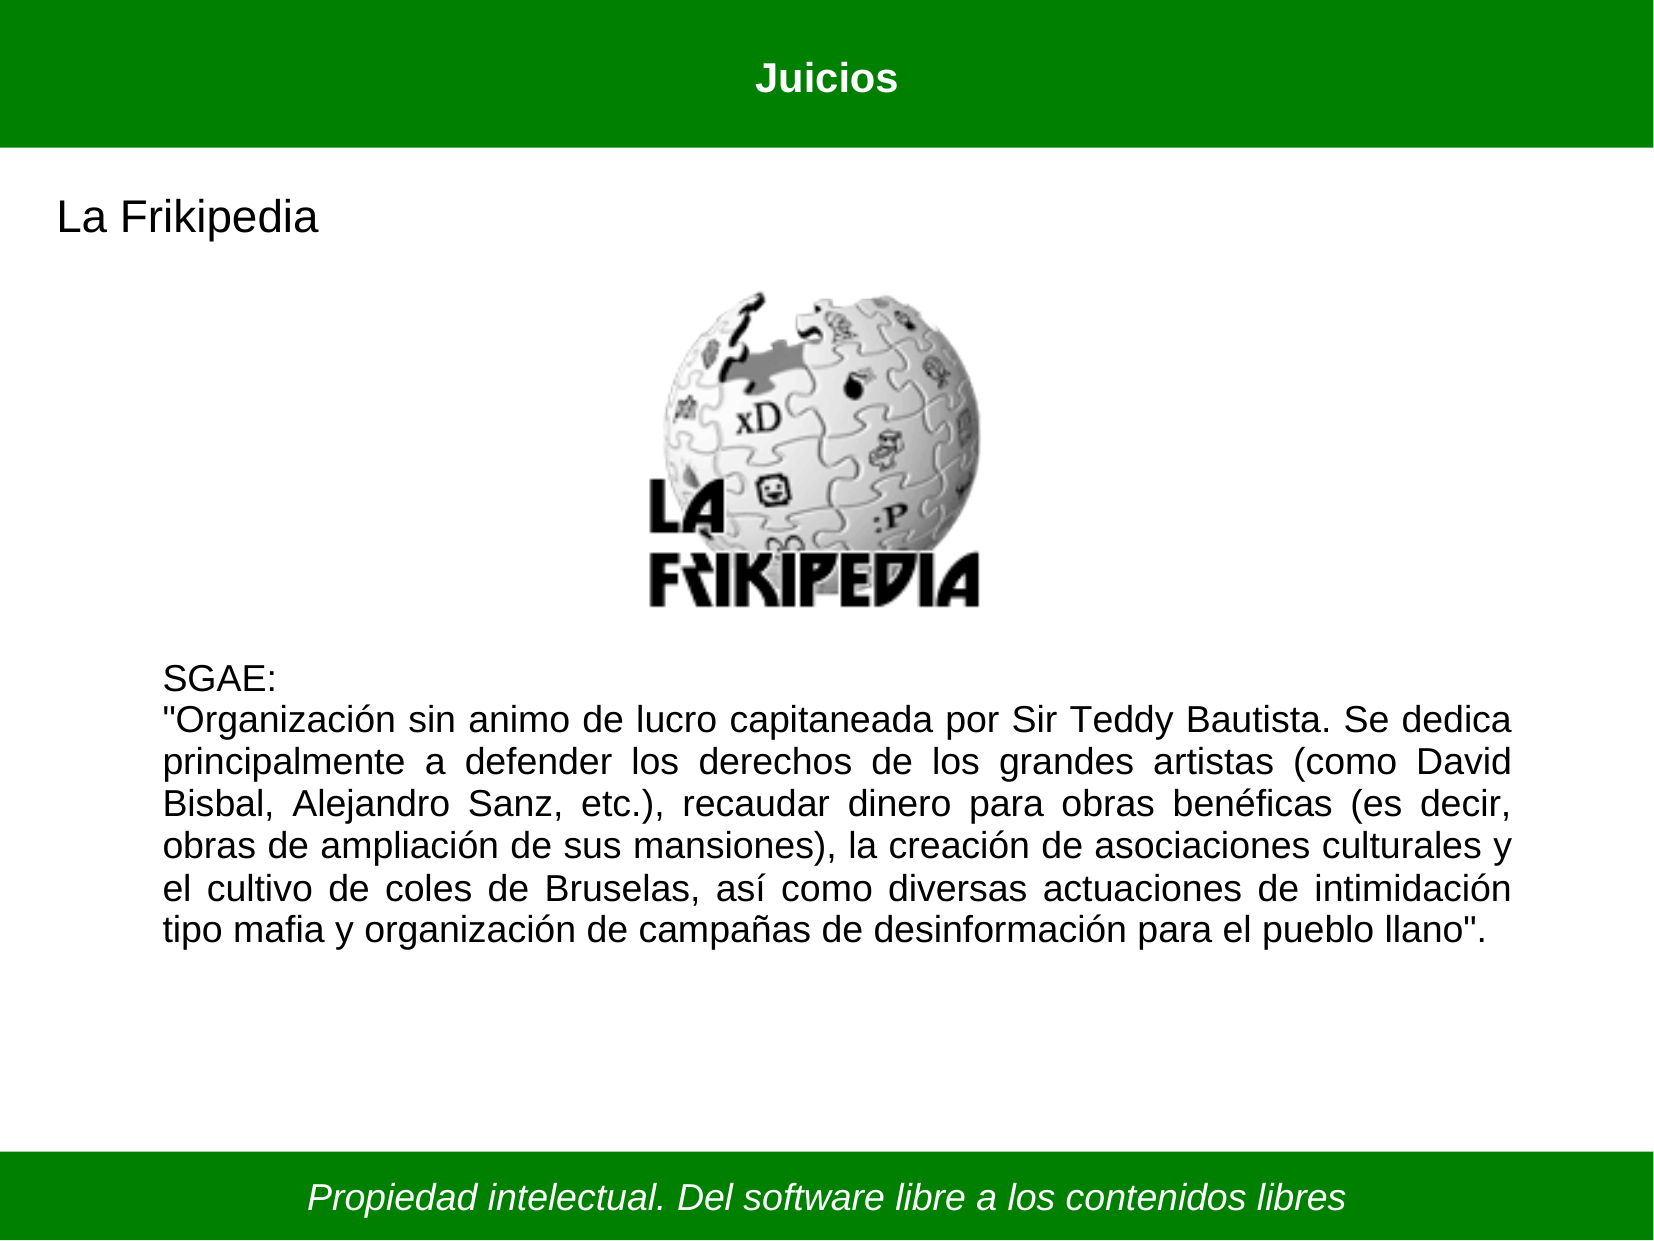

Juicios
La Frikipedia
SGAE:
"Organización sin animo de lucro capitaneada por Sir Teddy Bautista. Se dedica principalmente a defender los derechos de los grandes artistas (como David Bisbal, Alejandro Sanz, etc.), recaudar dinero para obras benéficas (es decir, obras de ampliación de sus mansiones), la creación de asociaciones culturales y el cultivo de coles de Bruselas, así como diversas actuaciones de intimidación tipo mafia y organización de campañas de desinformación para el pueblo llano".
Propiedad intelectual. Del software libre a los contenidos libres